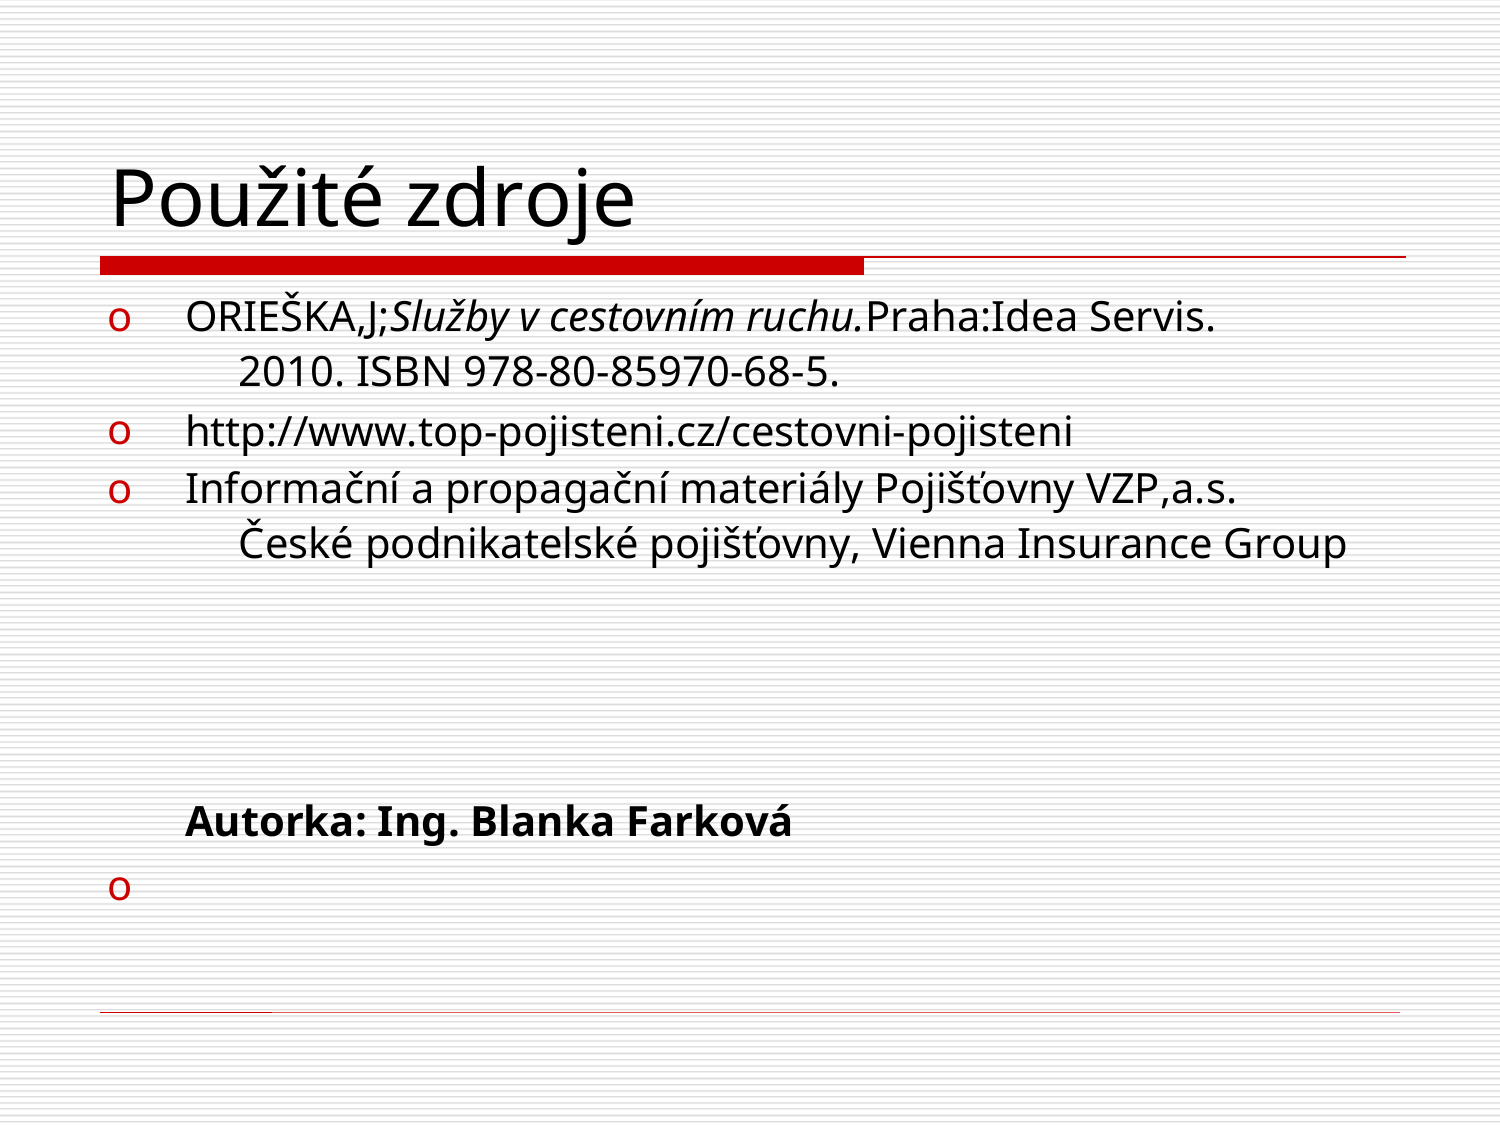

# Použité zdroje
ORIEŠKA,J;Služby v cestovním ruchu.Praha:Idea Servis.
 2010. ISBN 978-80-85970-68-5.
http://www.top-pojisteni.cz/cestovni-pojisteni
Informační a propagační materiály Pojišťovny VZP,a.s.
 České podnikatelské pojišťovny, Vienna Insurance Group
Autorka: Ing. Blanka Farková